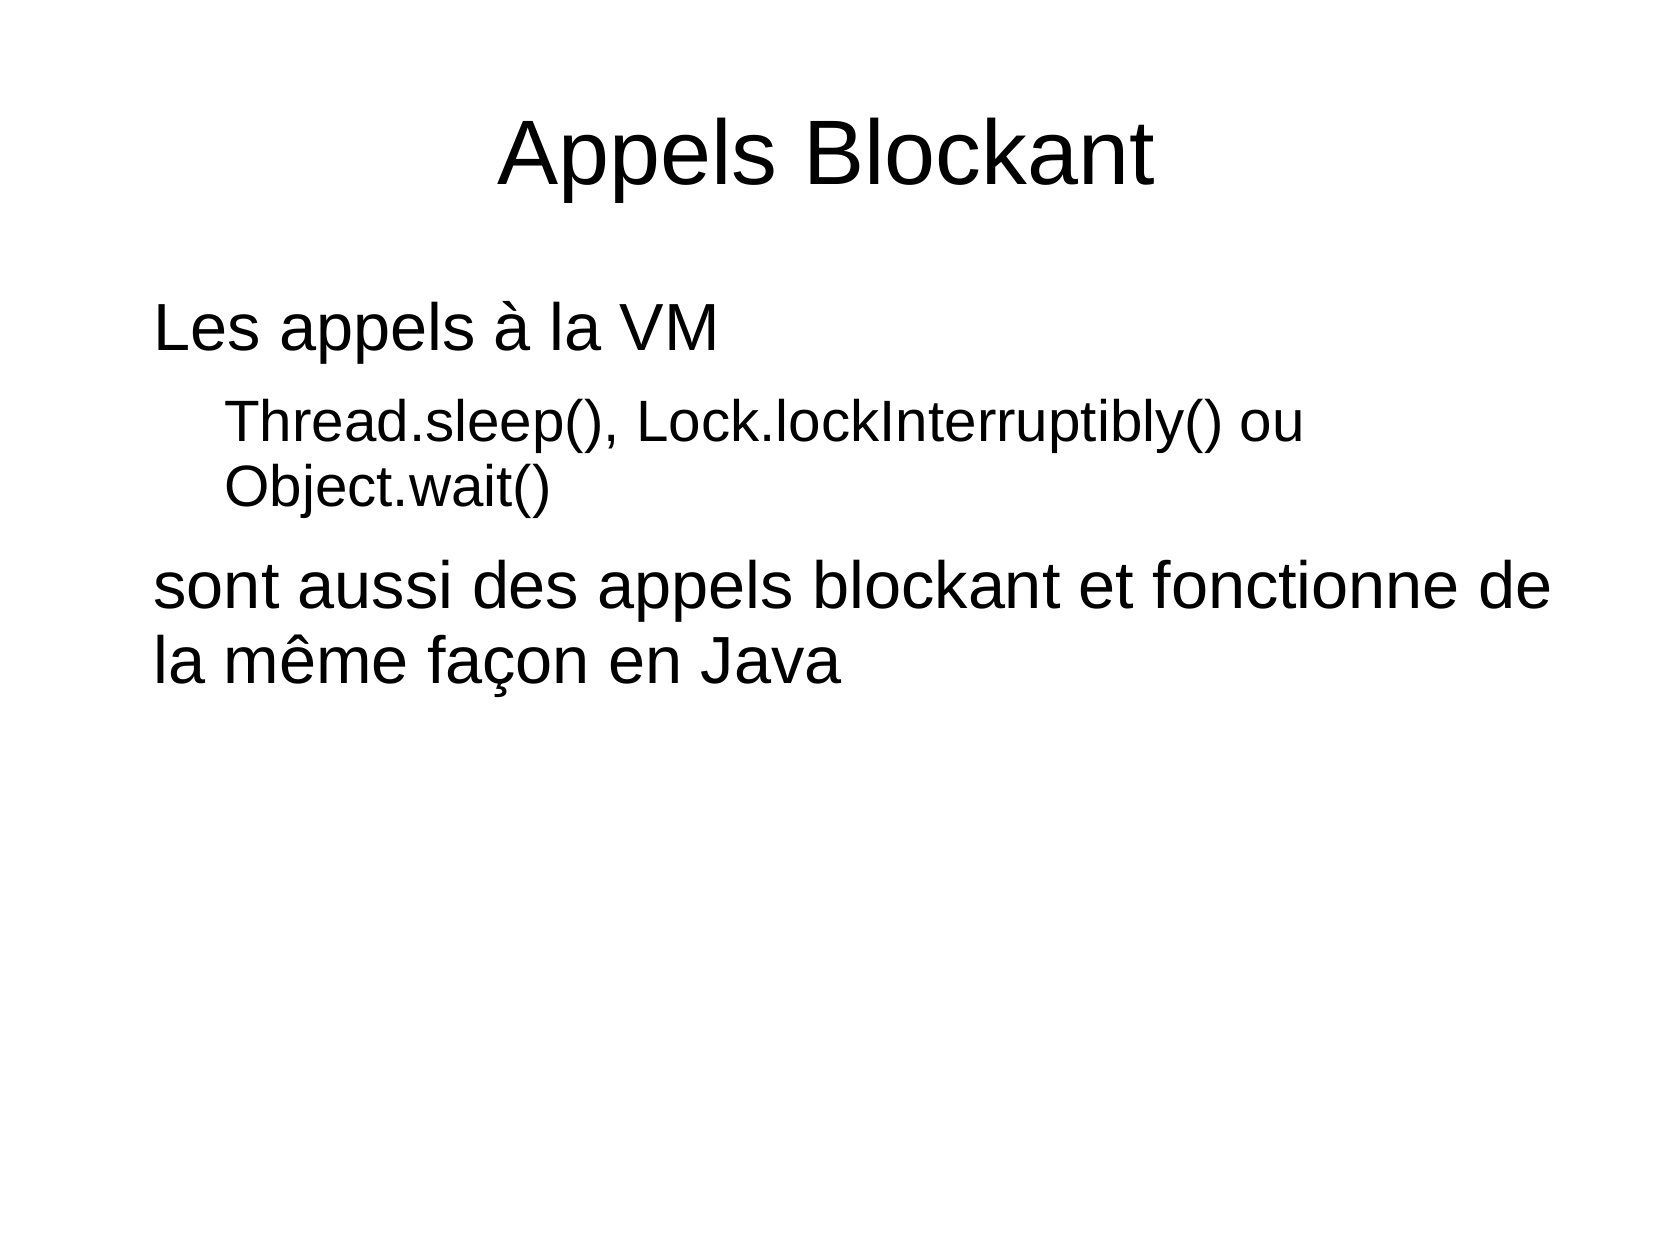

# Appels Blockant
Les appels à la VM
Thread.sleep(), Lock.lockInterruptibly() ou Object.wait()
sont aussi des appels blockant et fonctionne de la même façon en Java